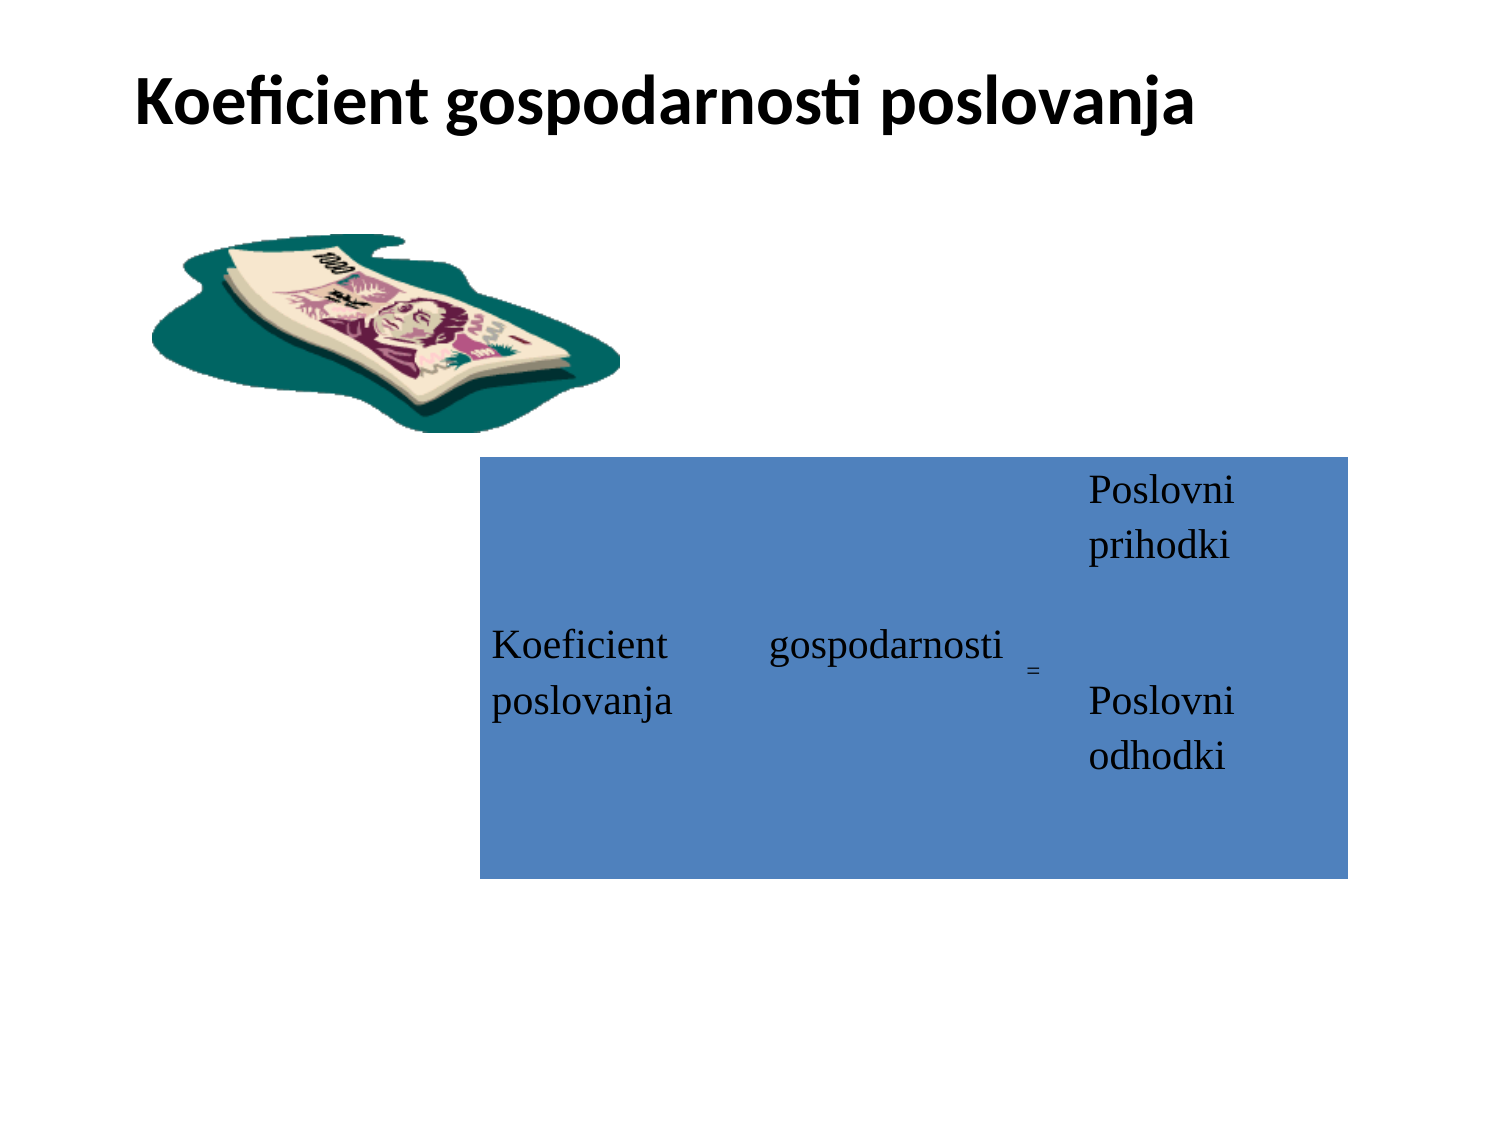

# Koeficient gospodarnosti poslovanja
| Koeficient gospodarnosti poslovanja | = | Poslovni prihodki |
| --- | --- | --- |
| | | Poslovni odhodki |